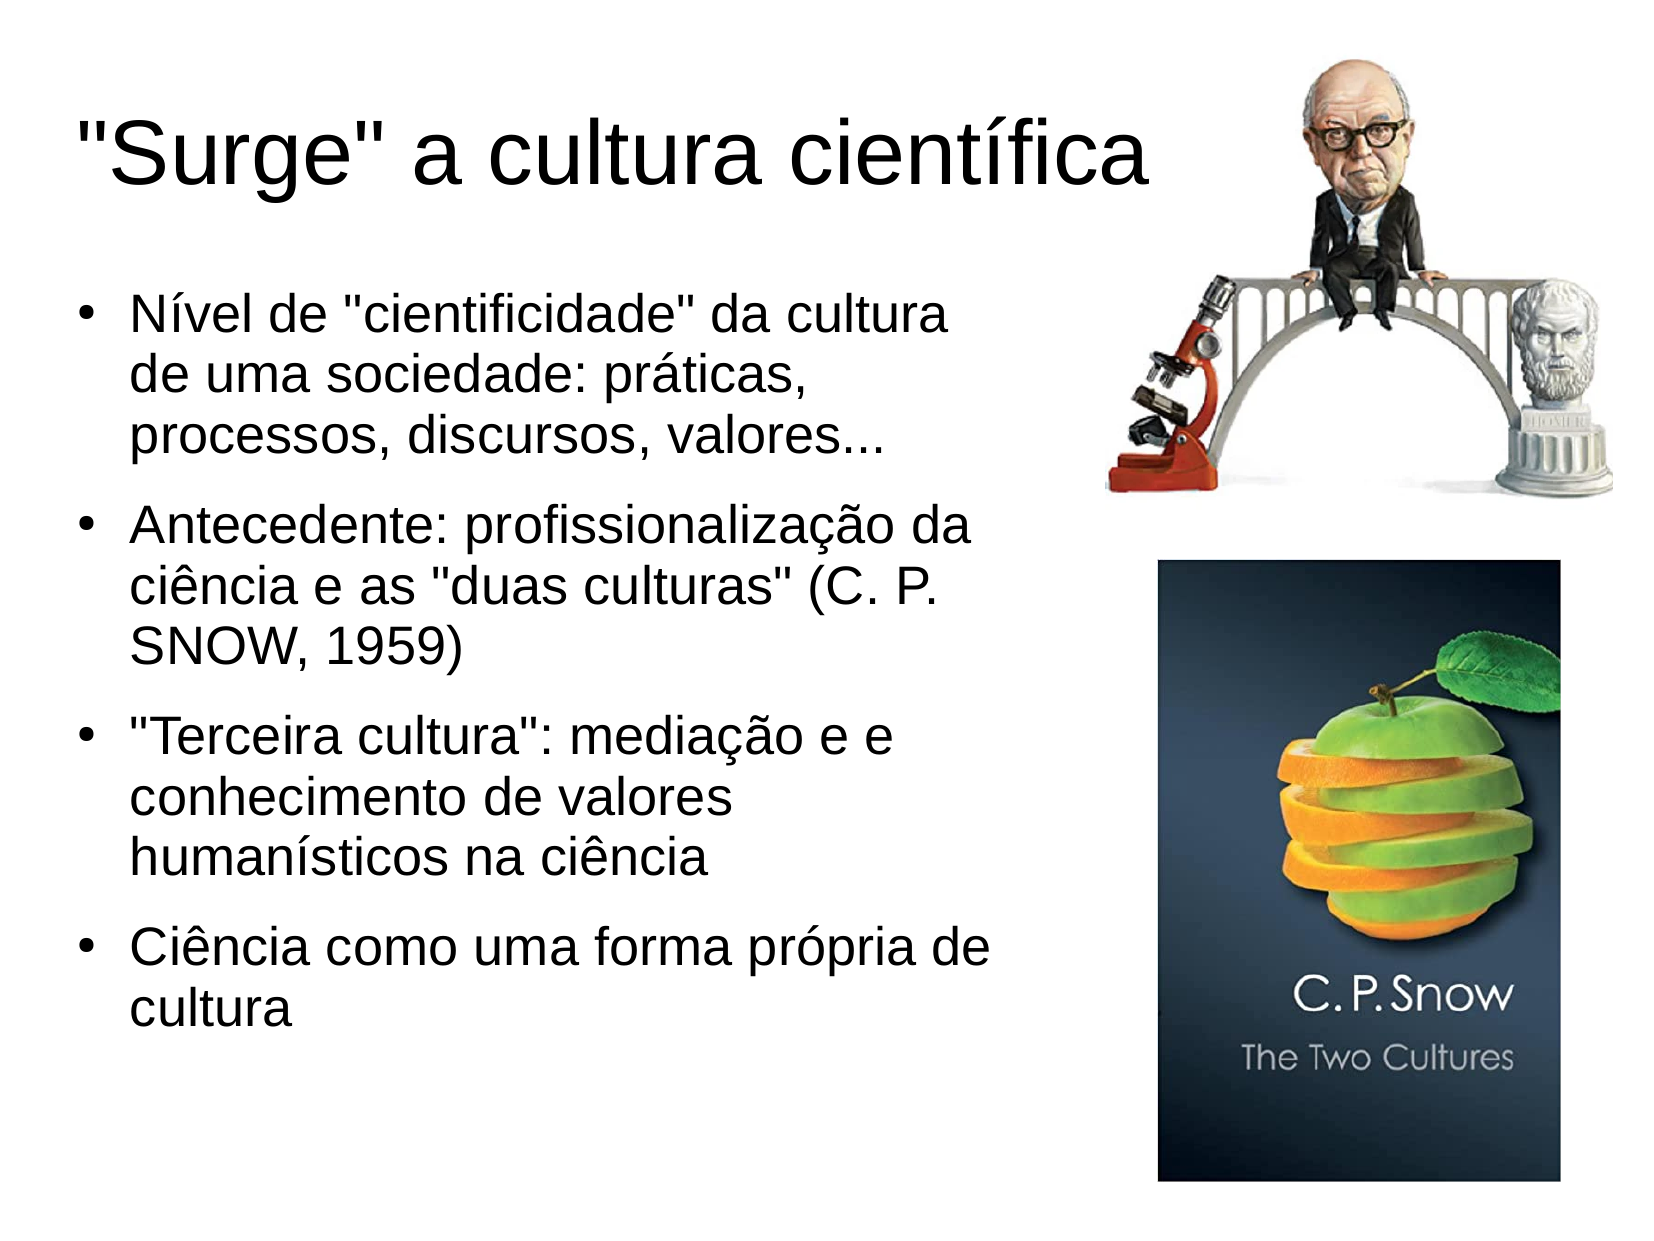

# "Surge" a cultura científica
Nível de "cientificidade" da cultura de uma sociedade: práticas, processos, discursos, valores...
Antecedente: profissionalização da ciência e as "duas culturas" (C. P. SNOW, 1959)
"Terceira cultura": mediação e e conhecimento de valores humanísticos na ciência
Ciência como uma forma própria de cultura